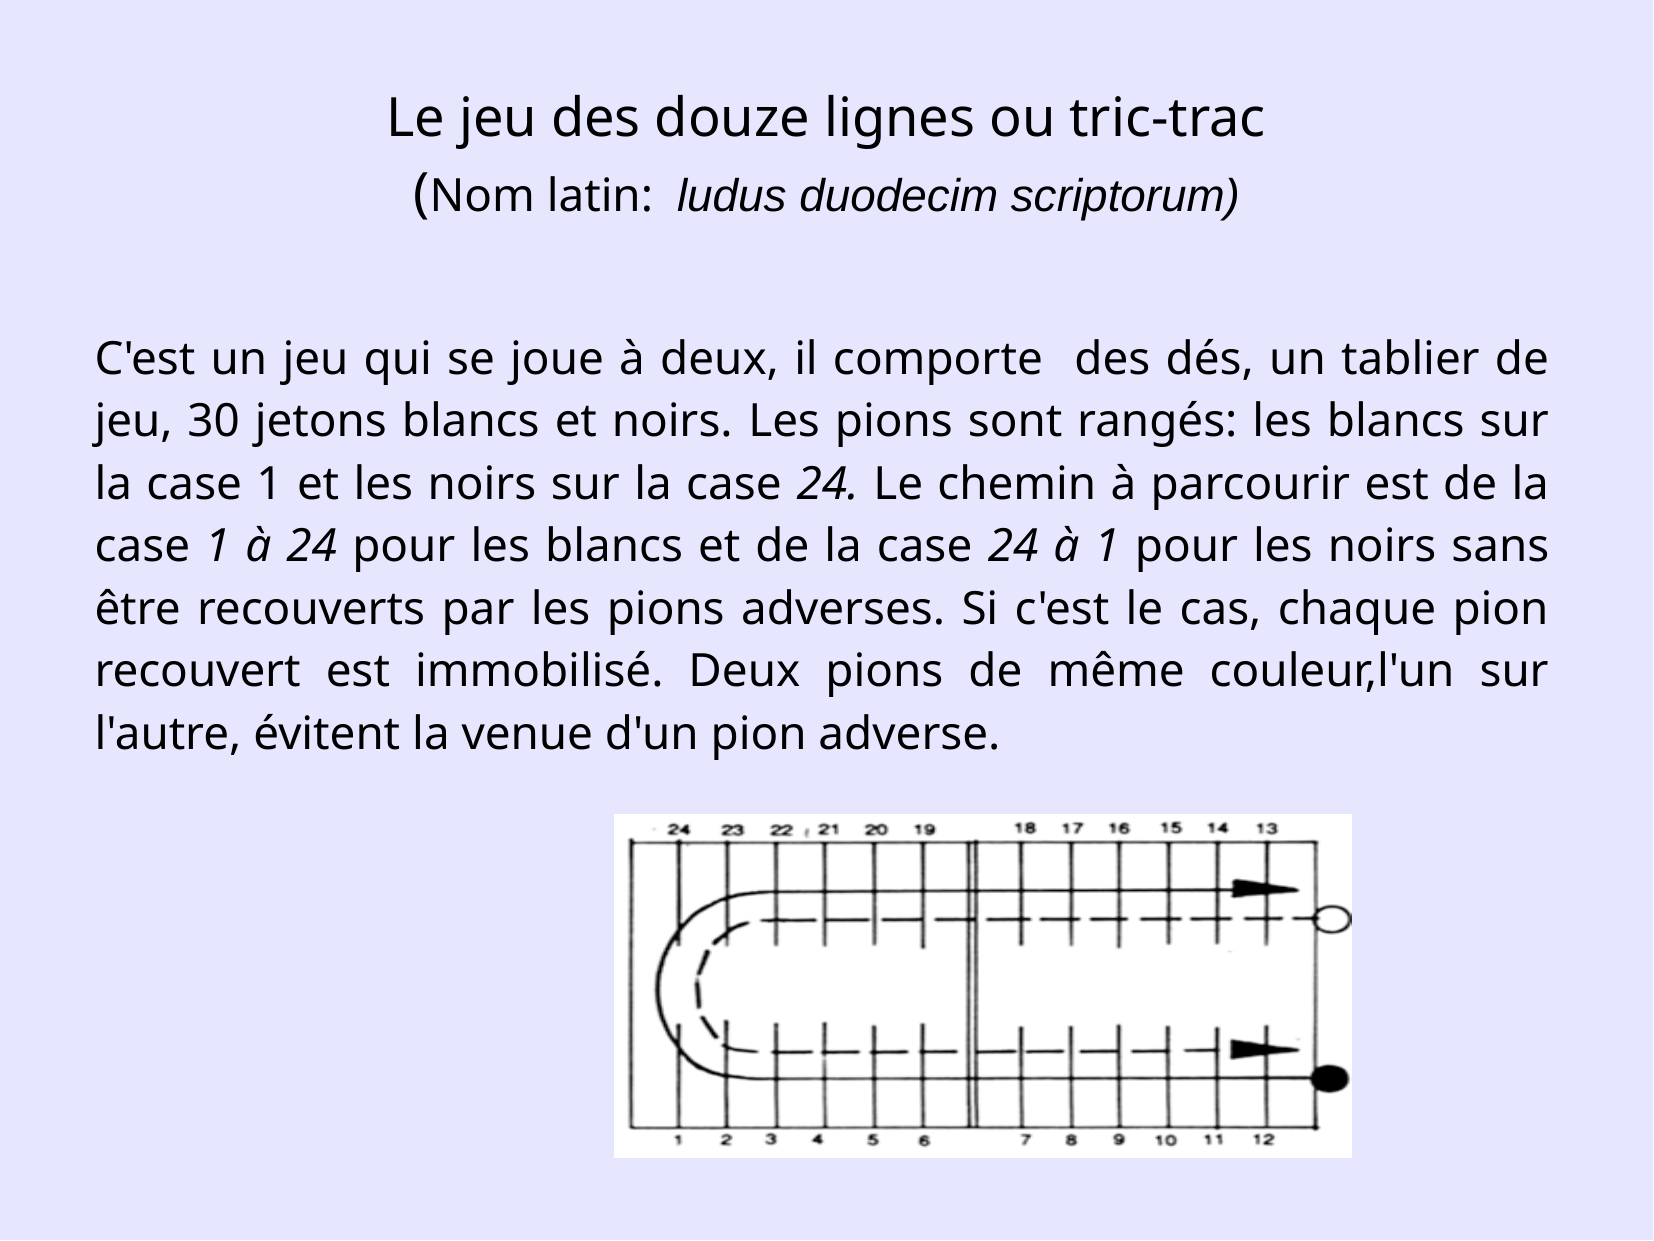

# Le jeu des douze lignes ou tric-trac (Nom latin: ludus duodecim scriptorum)
C'est un jeu qui se joue à deux, il comporte des dés, un tablier de jeu, 30 jetons blancs et noirs. Les pions sont rangés: les blancs sur la case 1 et les noirs sur la case 24. Le chemin à parcourir est de la case 1 à 24 pour les blancs et de la case 24 à 1 pour les noirs sans être recouverts par les pions adverses. Si c'est le cas, chaque pion recouvert est immobilisé. Deux pions de même couleur,l'un sur l'autre, évitent la venue d'un pion adverse.